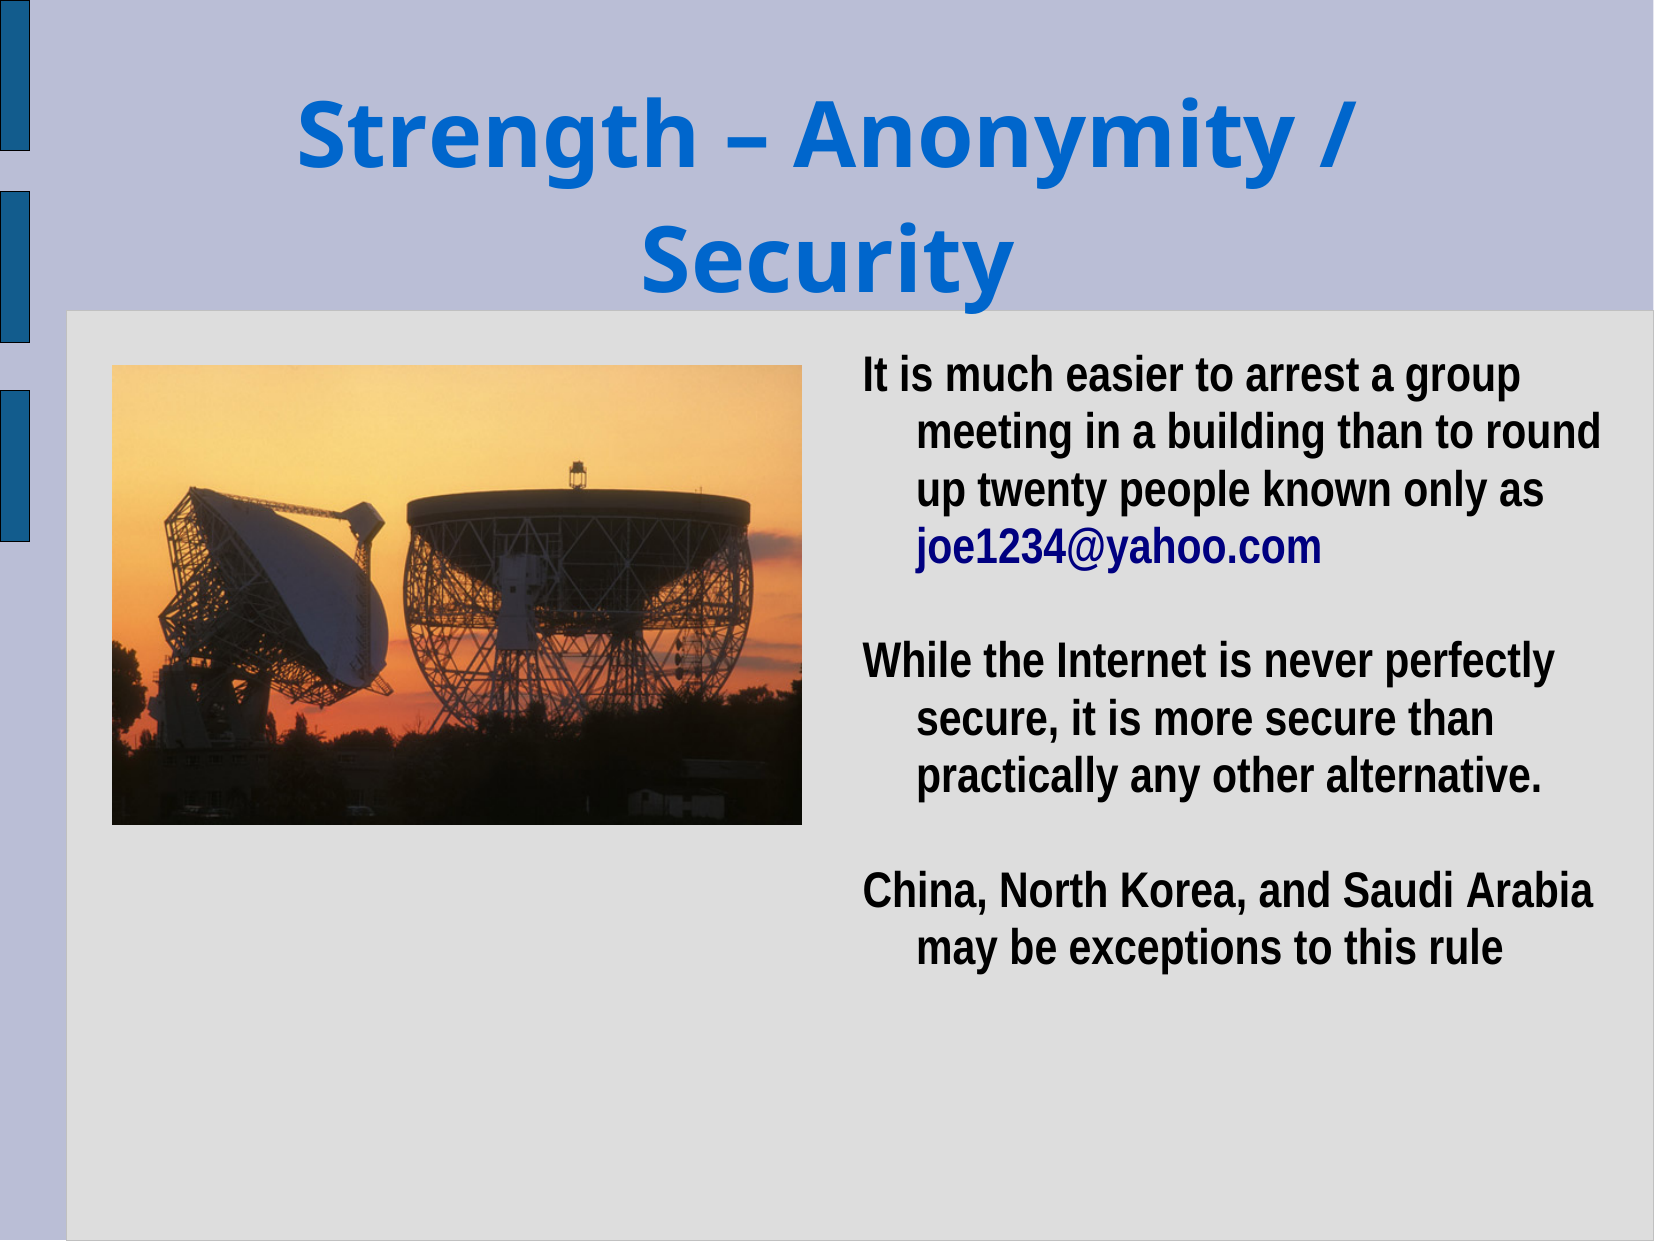

# Strength – Anonymity / Security
It is much easier to arrest a group meeting in a building than to round up twenty people known only as joe1234@yahoo.com
While the Internet is never perfectly secure, it is more secure than practically any other alternative.
China, North Korea, and Saudi Arabia may be exceptions to this rule